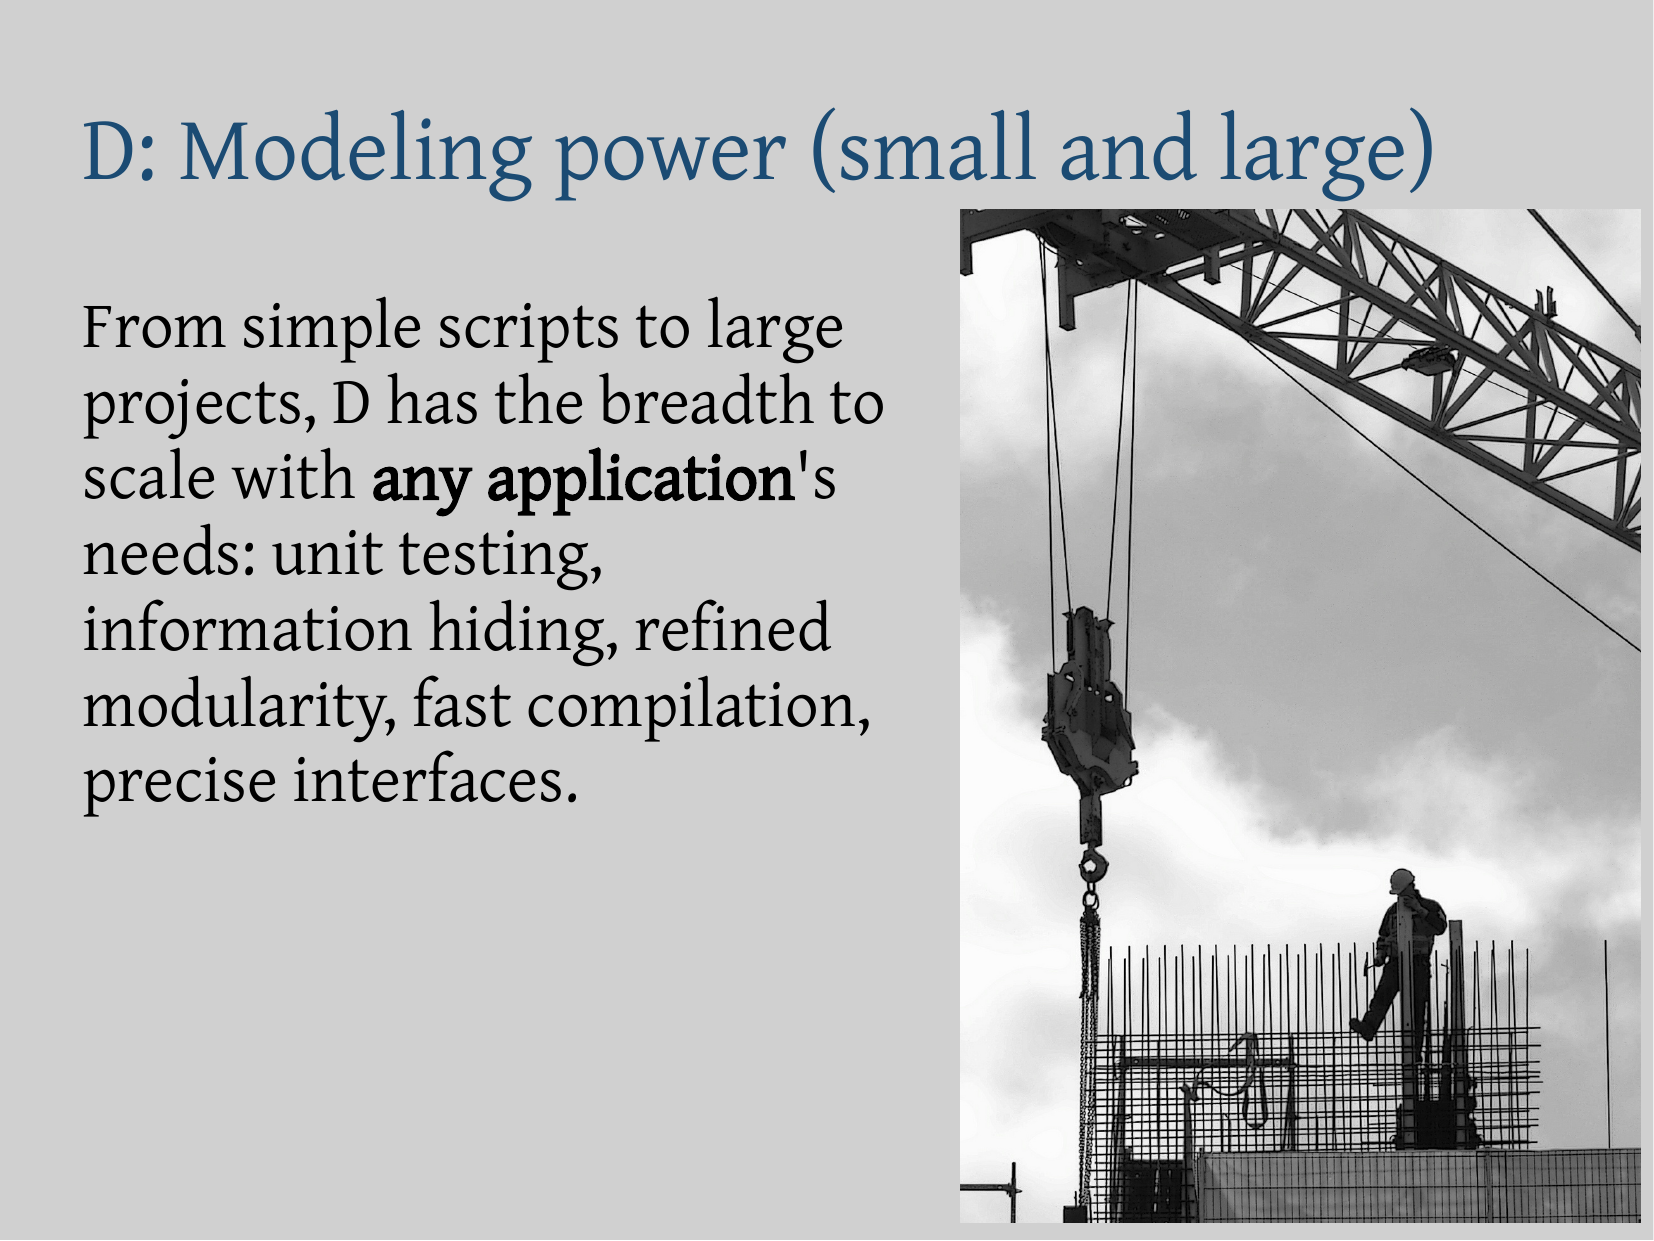

# D: Modeling power (small and large)
From simple scripts to large projects, D has the breadth to scale with any application's needs: unit testing, information hiding, refined modularity, fast compilation, precise interfaces.